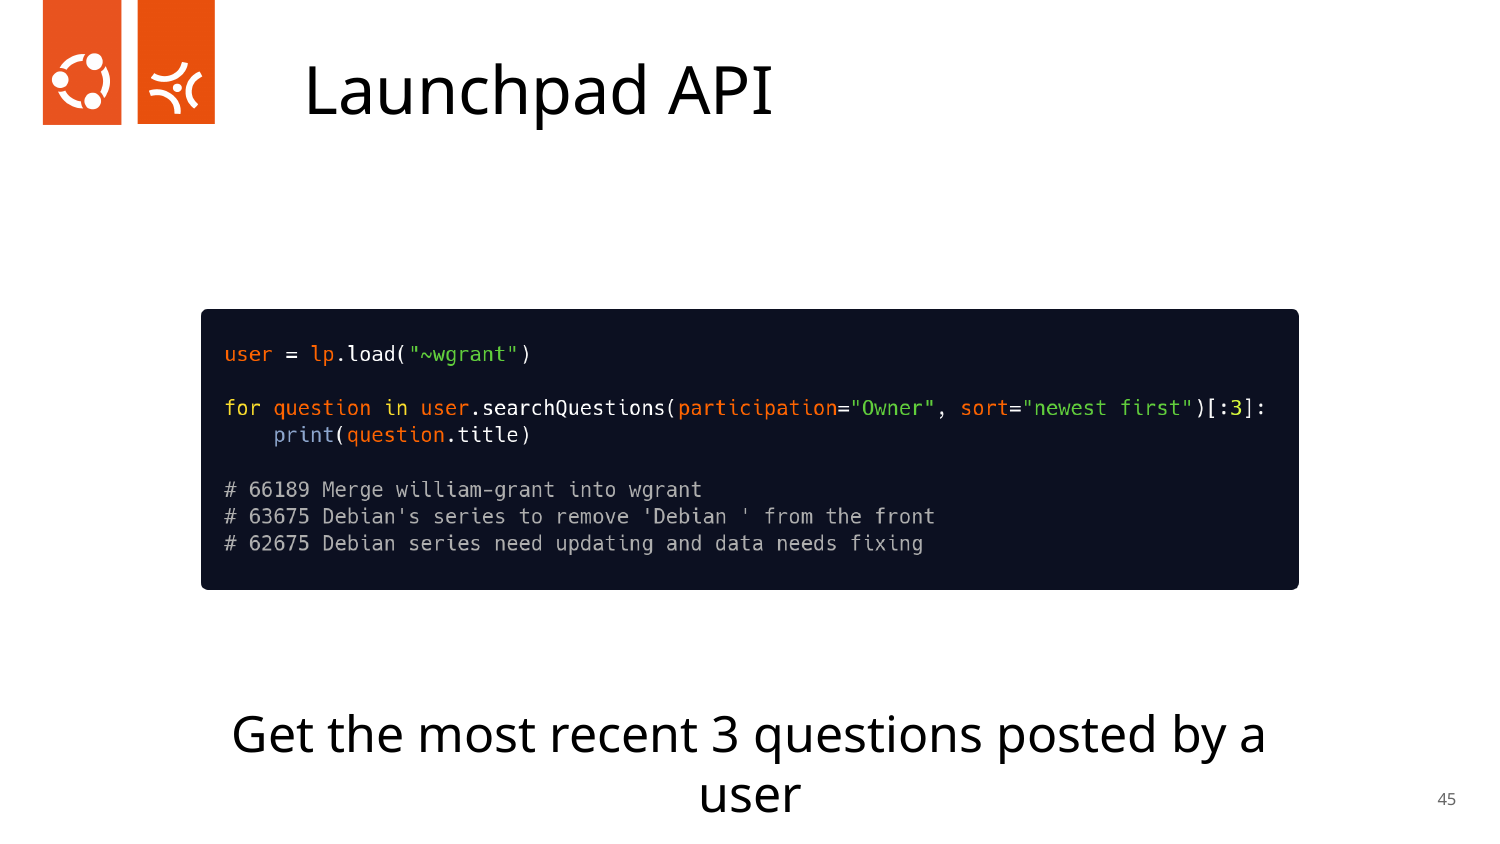

Launchpad API
Get the most recent 3 questions posted by a user